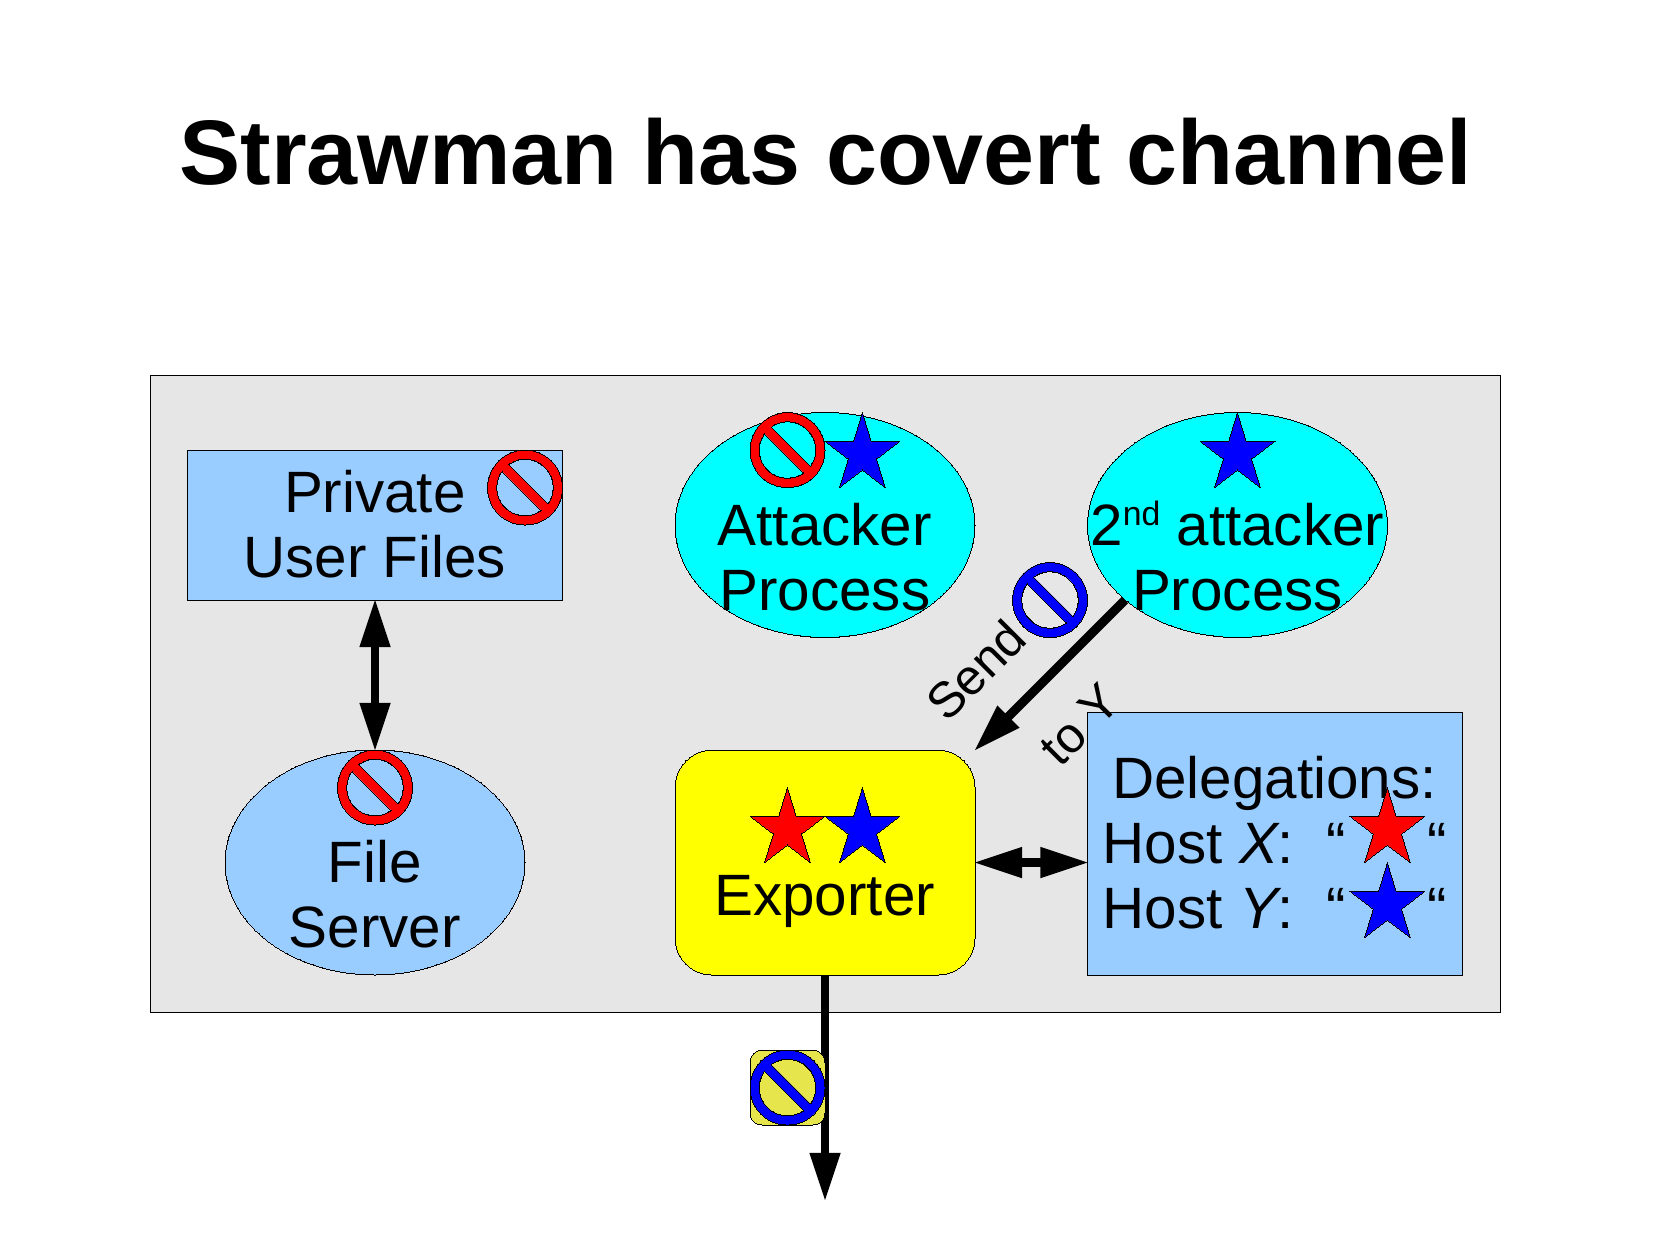

# Strawman has covert channel
Attacker
Process
2nd attacker
Process
Private
User Files
Send
to Y
Delegations:
Host X: “ “
Host Y: “ “
File
Server
Exporter